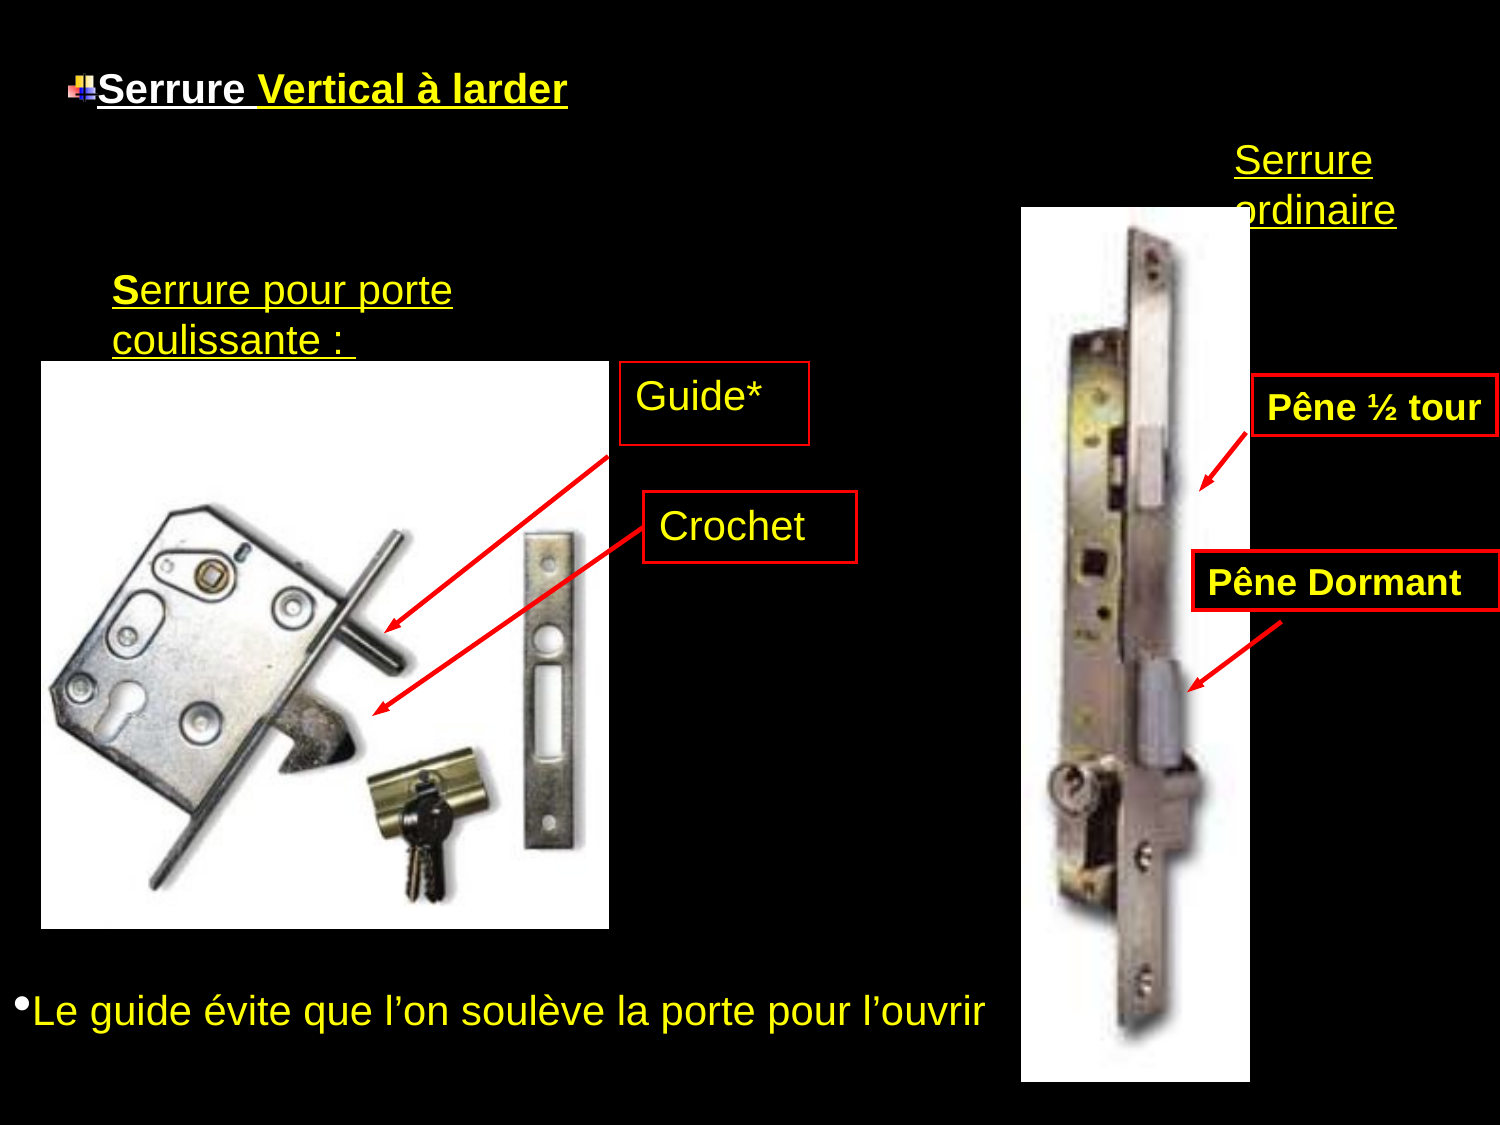

Serrure Vertical à larder
Serrure ordinaire
Serrure pour porte coulissante :
Guide*
Pêne ½ tour
Crochet
Pêne Dormant
Le guide évite que l’on soulève la porte pour l’ouvrir